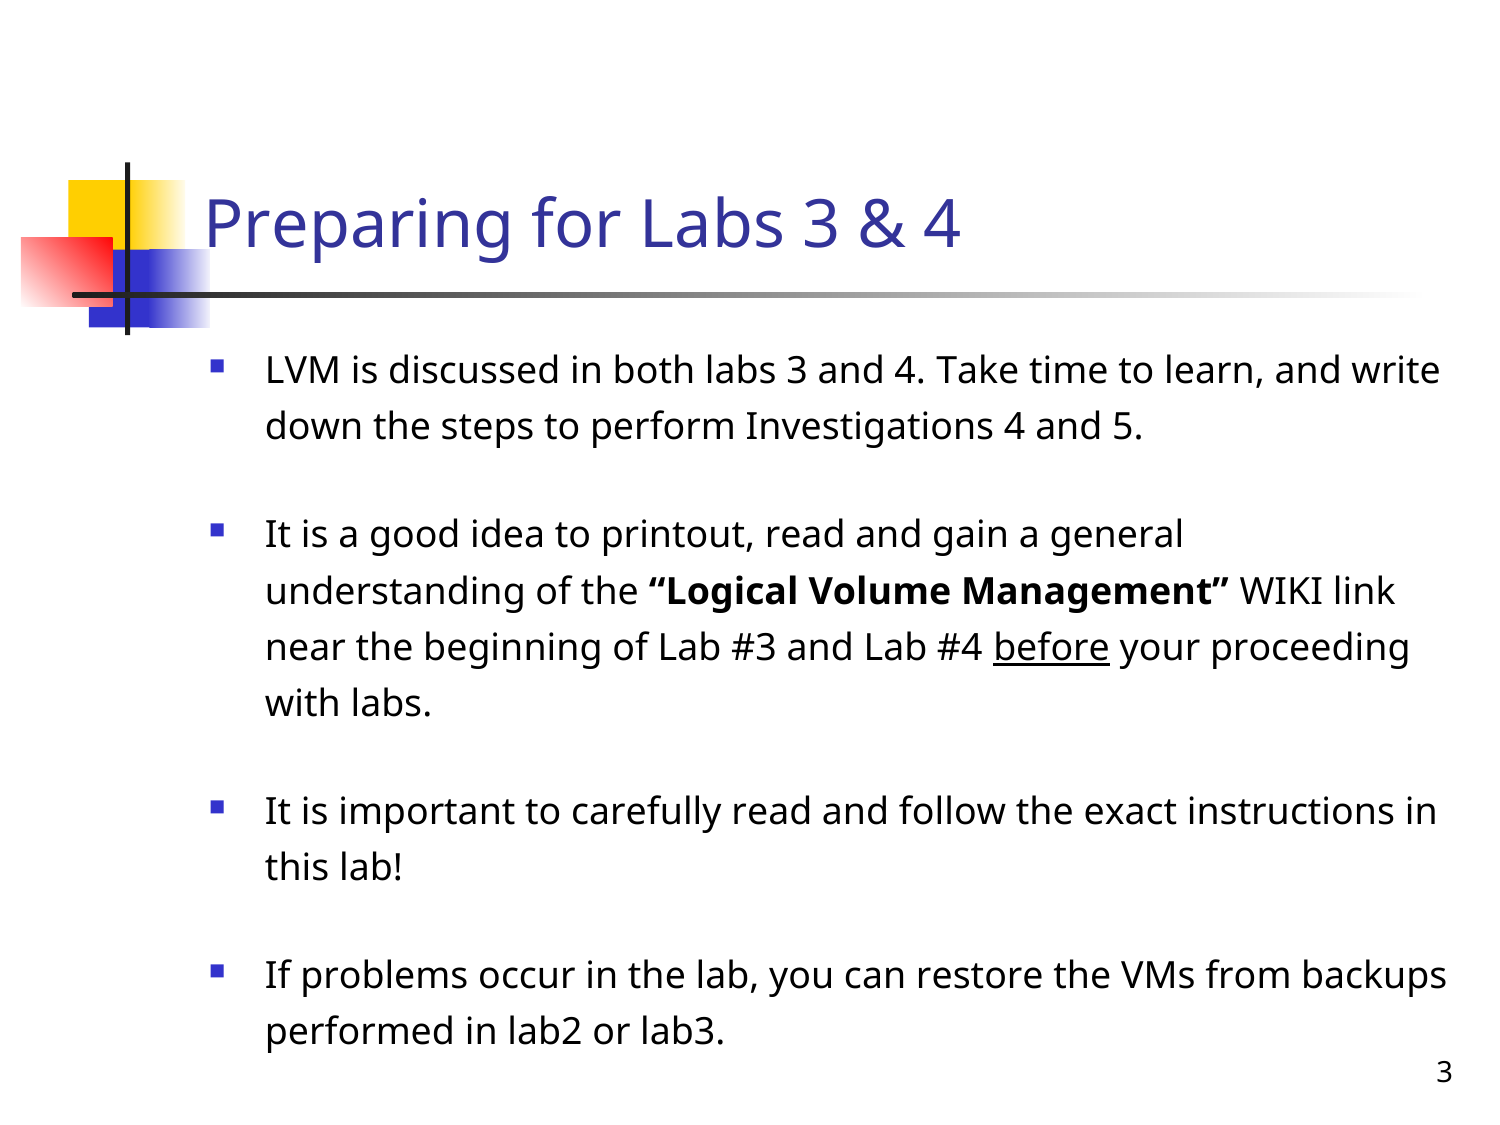

# Preparing for Labs 3 & 4
LVM is discussed in both labs 3 and 4. Take time to learn, and write down the steps to perform Investigations 4 and 5.
It is a good idea to printout, read and gain a general understanding of the “Logical Volume Management” WIKI link near the beginning of Lab #3 and Lab #4 before your proceeding with labs.
It is important to carefully read and follow the exact instructions in this lab!
If problems occur in the lab, you can restore the VMs from backups performed in lab2 or lab3.
3